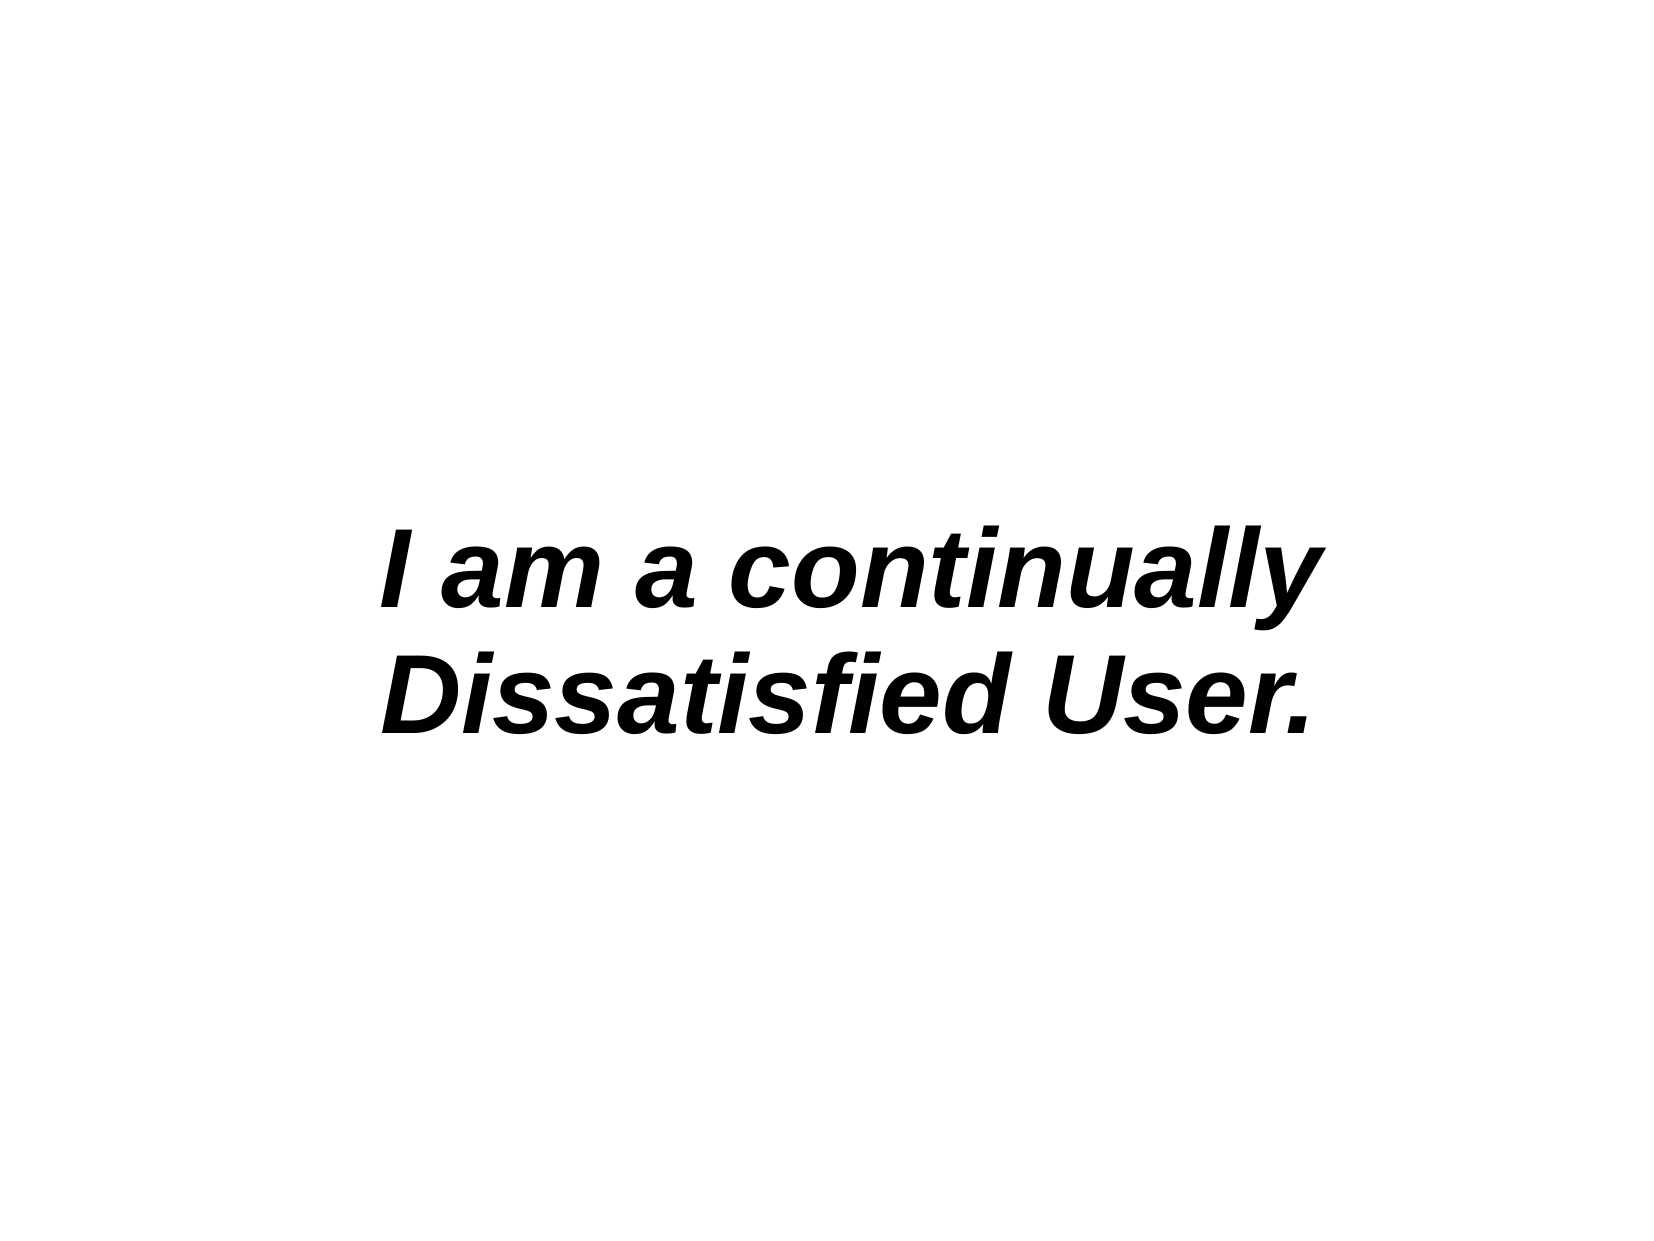

# I am a continually Dissatisfied User.